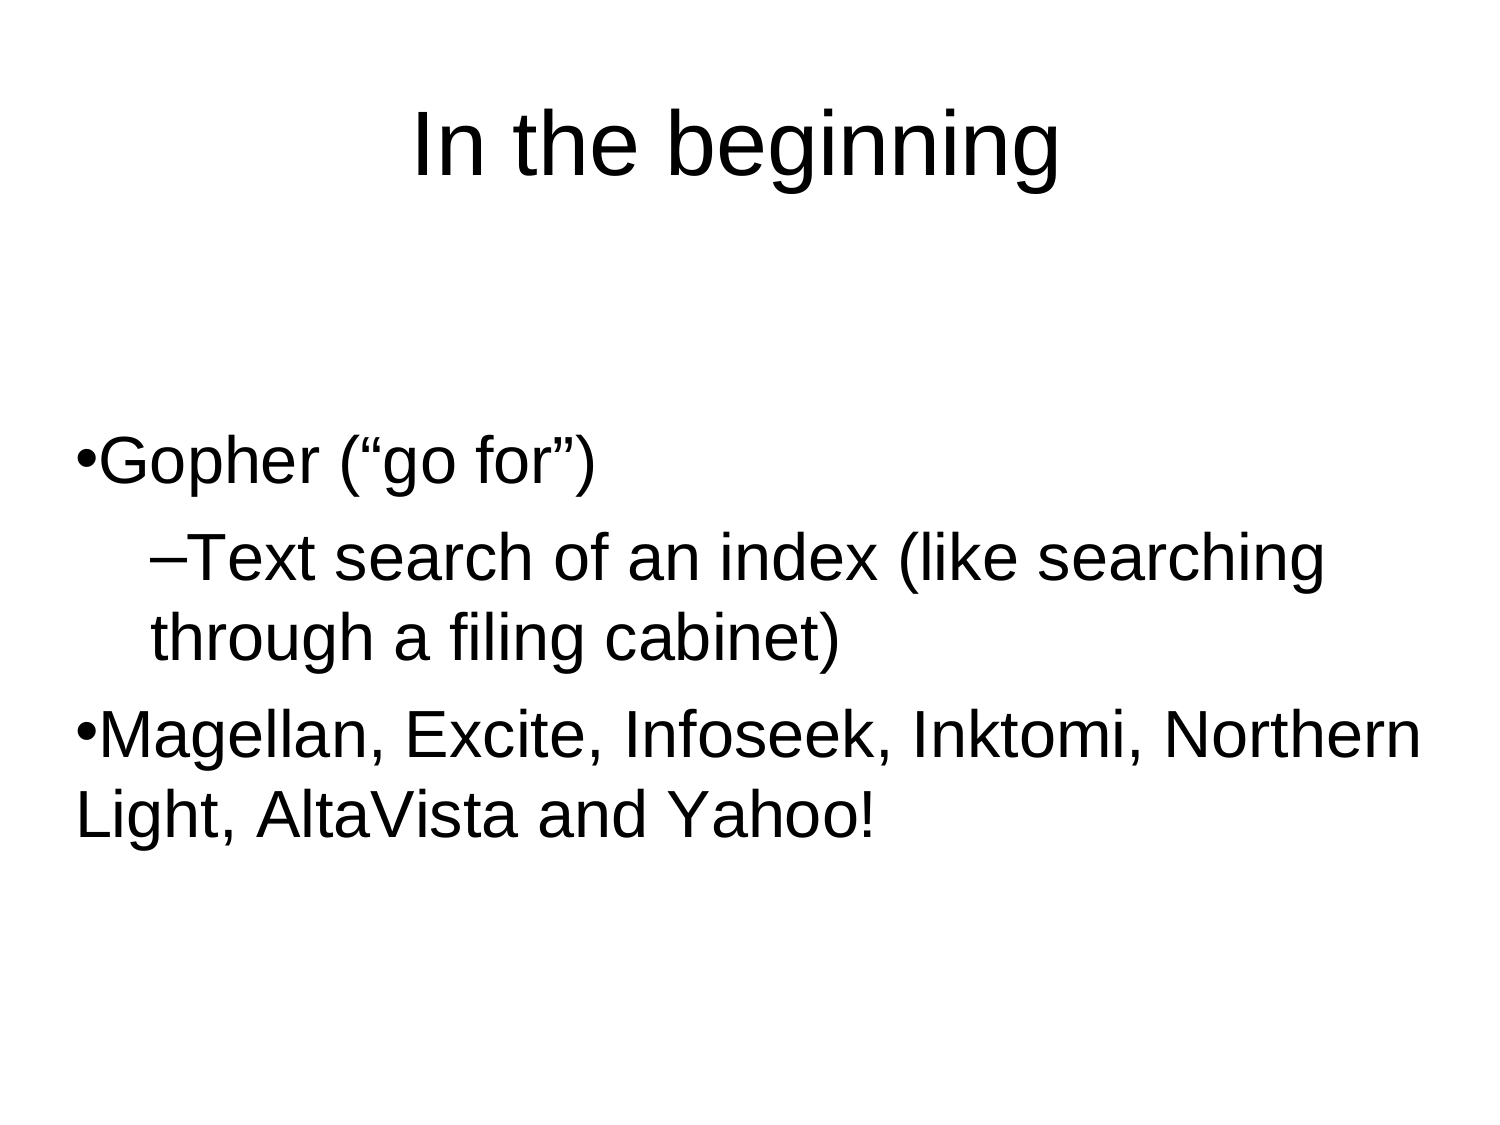

# In the beginning
Gopher (“go for”)
Text search of an index (like searching through a filing cabinet)
Magellan, Excite, Infoseek, Inktomi, Northern Light, AltaVista and Yahoo!